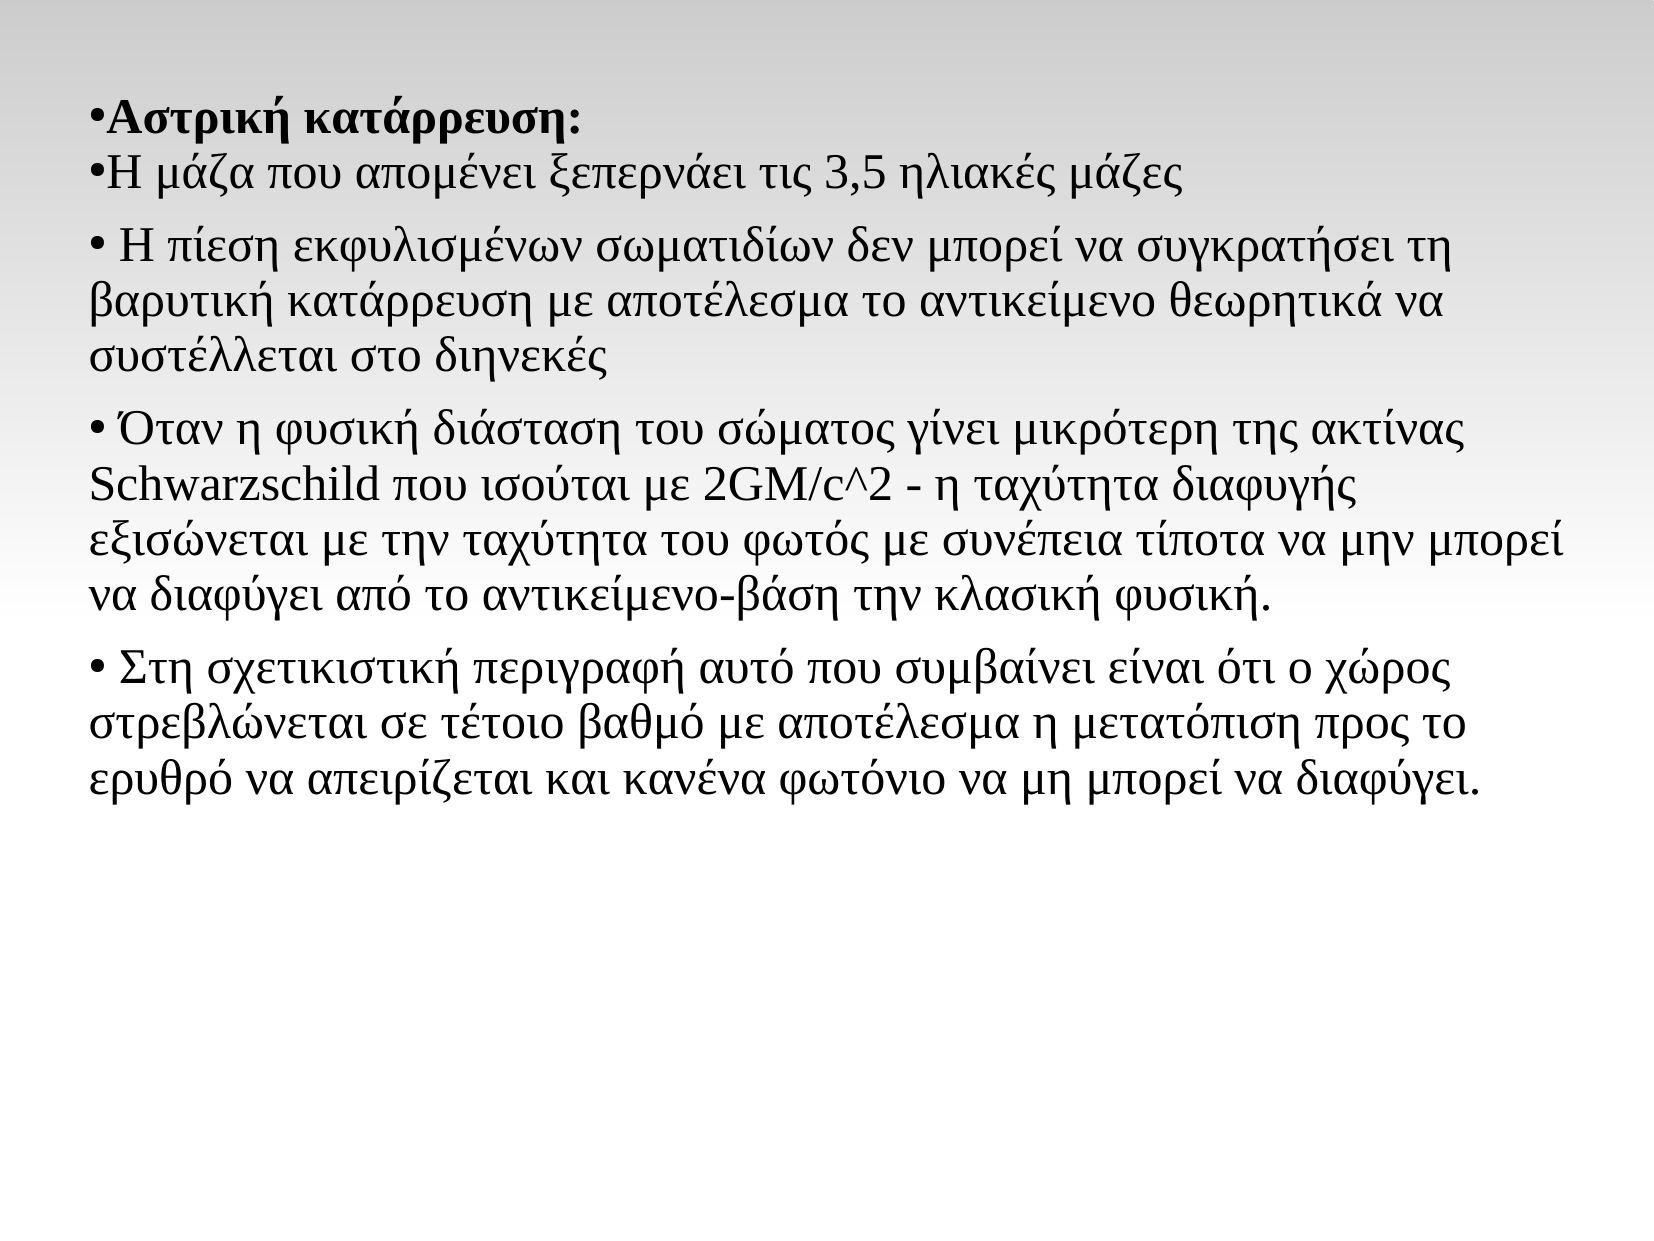

# Αστρική κατάρρευση:
Η μάζα που απομένει ξεπερνάει τις 3,5 ηλιακές μάζες
 Η πίεση εκφυλισμένων σωματιδίων δεν μπορεί να συγκρατήσει τη βαρυτική κατάρρευση με αποτέλεσμα το αντικείμενο θεωρητικά να συστέλλεται στο διηνεκές
 Όταν η φυσική διάσταση του σώματος γίνει μικρότερη της ακτίνας Schwarzschild που ισούται με 2GM/c^2 - η ταχύτητα διαφυγής εξισώνεται με την ταχύτητα του φωτός με συνέπεια τίποτα να μην μπορεί να διαφύγει από το αντικείμενο-βάση την κλασική φυσική.
 Στη σχετικιστική περιγραφή αυτό που συμβαίνει είναι ότι ο χώρος στρεβλώνεται σε τέτοιο βαθμό με αποτέλεσμα η μετατόπιση προς το ερυθρό να απειρίζεται και κανένα φωτόνιο να μη μπορεί να διαφύγει.